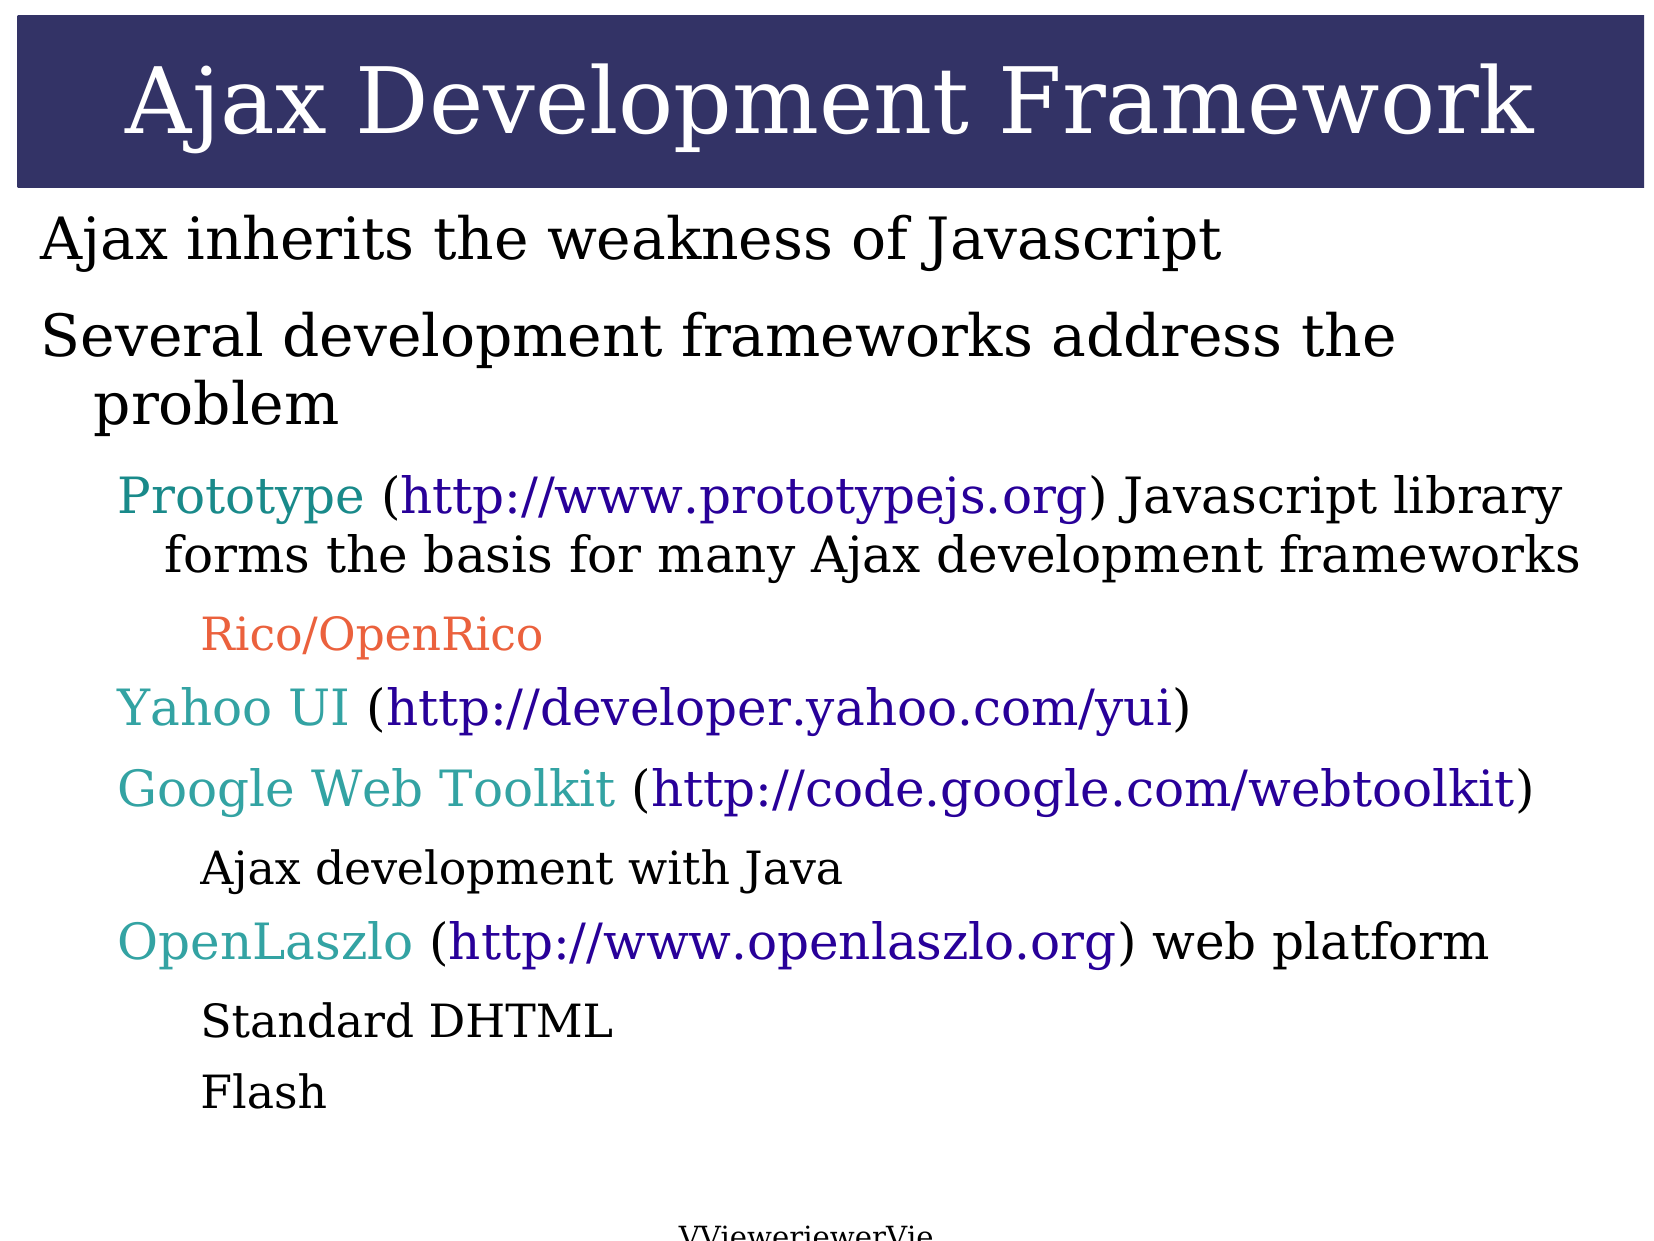

# Ajax Development Framework
Ajax inherits the weakness of Javascript
Several development frameworks address the problem
Prototype (http://www.prototypejs.org) Javascript library forms the basis for many Ajax development frameworks
Rico/OpenRico
Yahoo UI (http://developer.yahoo.com/yui)
Google Web Toolkit (http://code.google.com/webtoolkit)
Ajax development with Java
OpenLaszlo (http://www.openlaszlo.org) web platform
Standard DHTML
Flash
9